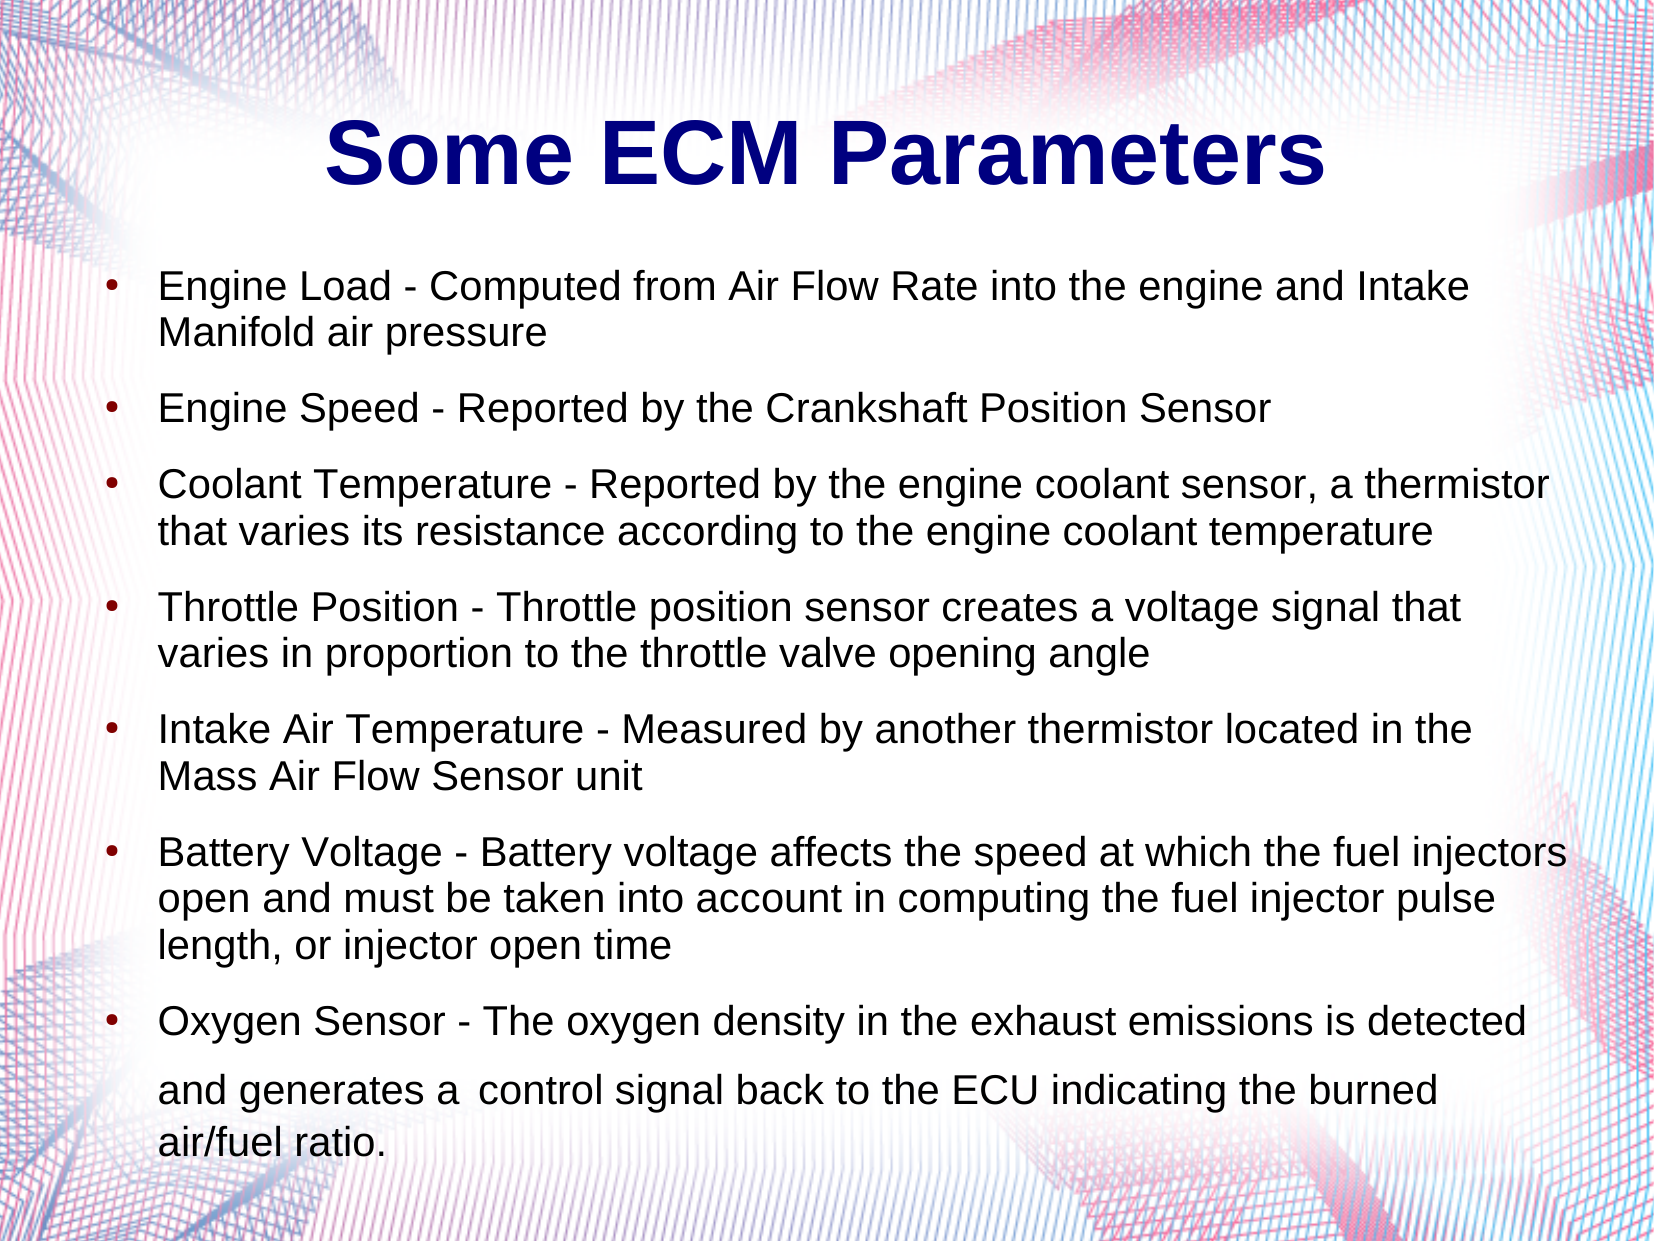

# Some ECM Parameters
Engine Load - Computed from Air Flow Rate into the engine and Intake Manifold air pressure
Engine Speed - Reported by the Crankshaft Position Sensor
Coolant Temperature - Reported by the engine coolant sensor, a thermistor that varies its resistance according to the engine coolant temperature
Throttle Position - Throttle position sensor creates a voltage signal that varies in proportion to the throttle valve opening angle
Intake Air Temperature - Measured by another thermistor located in the Mass Air Flow Sensor unit
Battery Voltage - Battery voltage affects the speed at which the fuel injectors open and must be taken into account in computing the fuel injector pulse length, or injector open time
Oxygen Sensor - The oxygen density in the exhaust emissions is detected and generates a control signal back to the ECU indicating the burned air/fuel ratio.